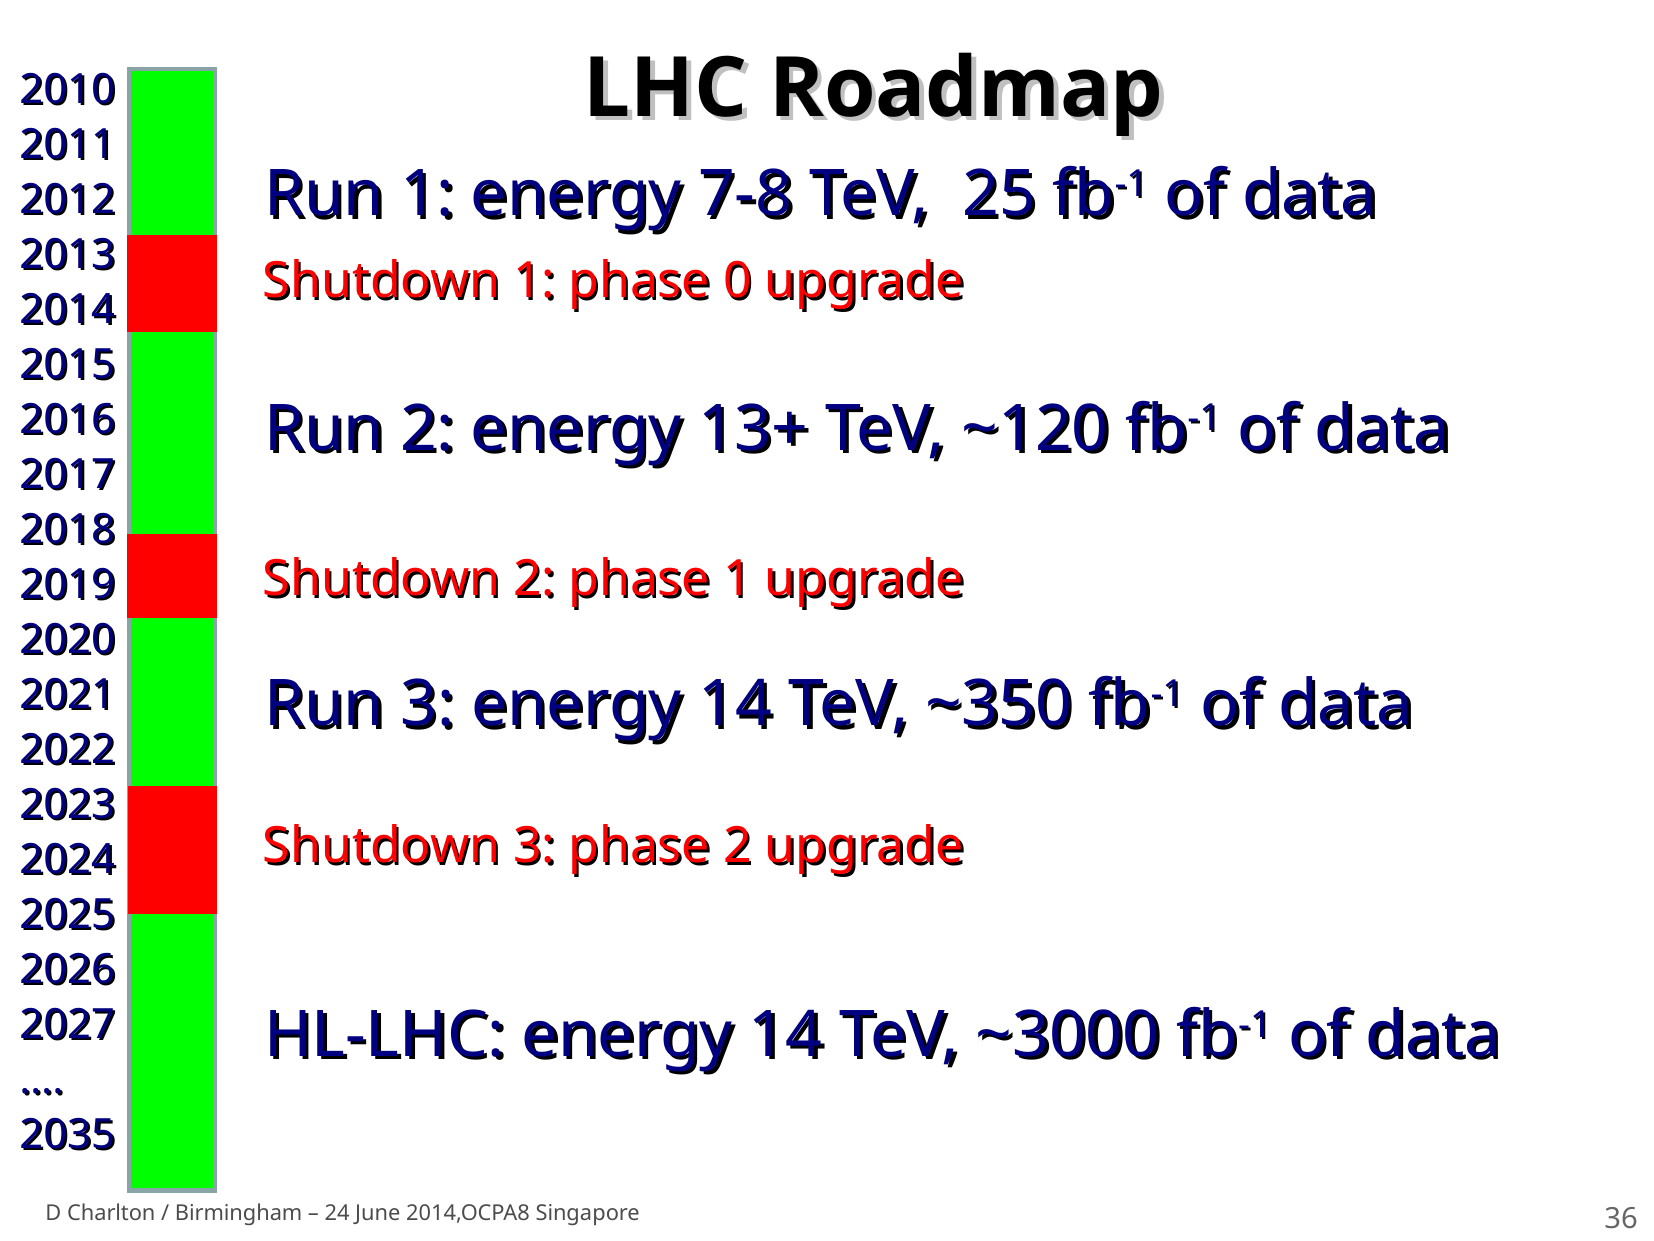

# LHC Roadmap
2010
2011
2012
2013
2014
2015
2016
2017
2018
2019
2020
2021
2022
2023
2024
2025
2026
2027
….
2035
Run 1: energy 7-8 TeV, 25 fb-1 of data
Shutdown 1: phase 0 upgrade
Run 2: energy 13+ TeV, ~120 fb-1 of data
Shutdown 2: phase 1 upgrade
Run 3: energy 14 TeV, ~350 fb-1 of data
Shutdown 3: phase 2 upgrade
HL-LHC: energy 14 TeV, ~3000 fb-1 of data